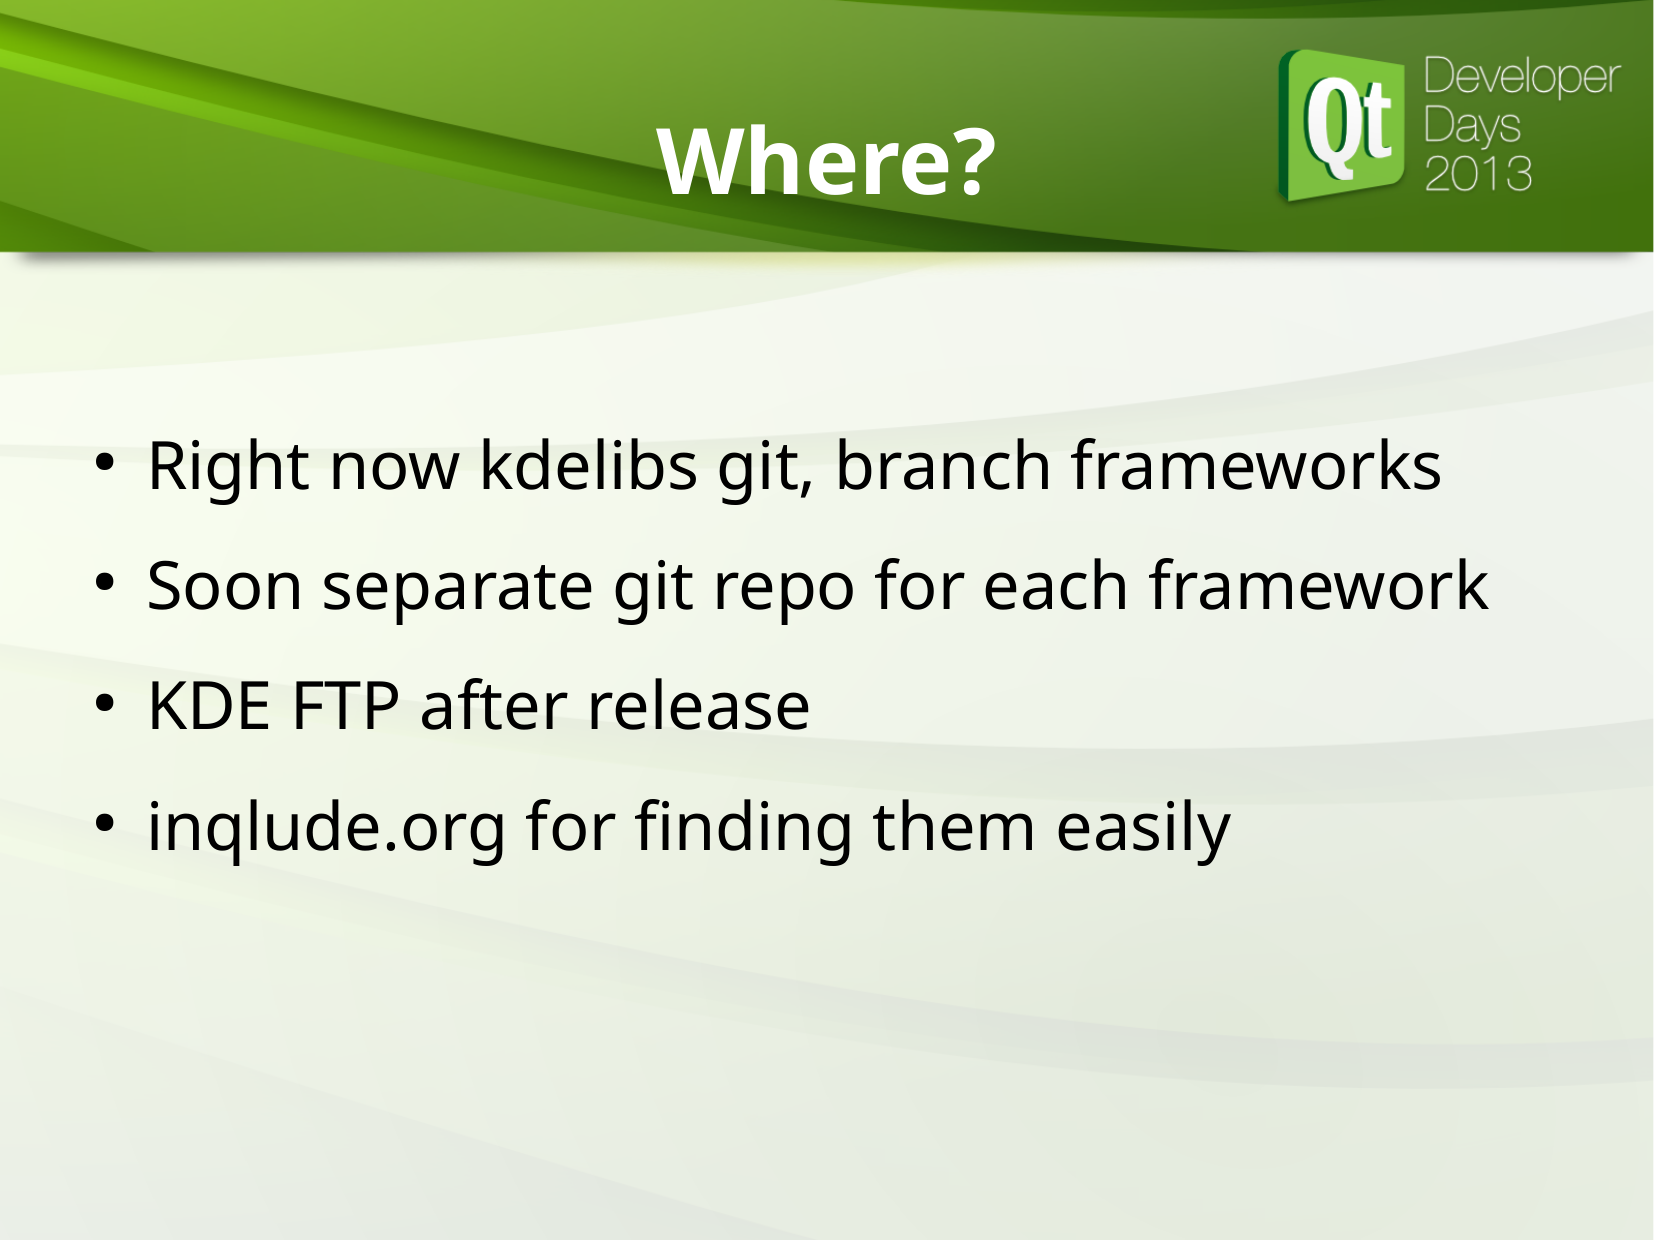

# Where?
Right now kdelibs git, branch frameworks
Soon separate git repo for each framework
KDE FTP after release
inqlude.org for finding them easily